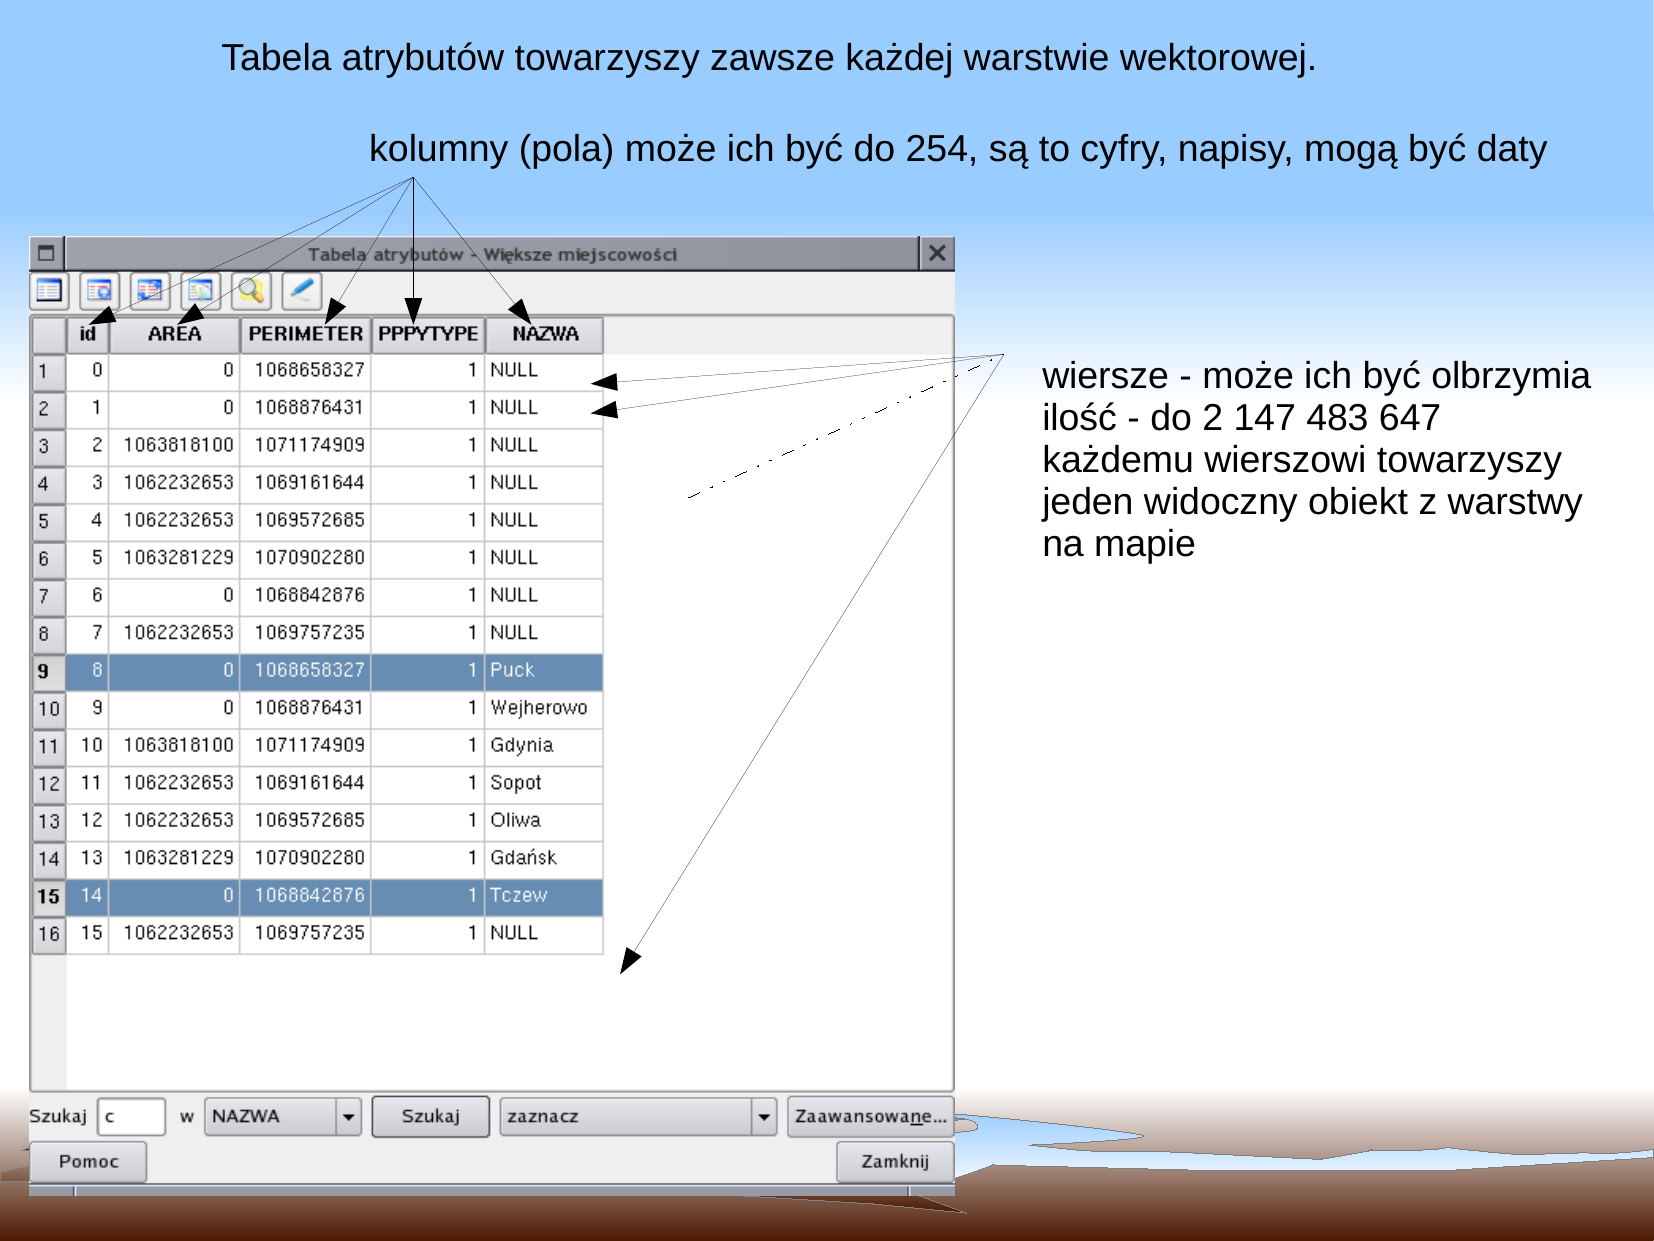

Tabela atrybutów towarzyszy zawsze każdej warstwie wektorowej.
kolumny (pola) może ich być do 254, są to cyfry, napisy, mogą być daty
wiersze - może ich być olbrzymia
ilość - do 2 147 483 647
każdemu wierszowi towarzyszy
jeden widoczny obiekt z warstwy
na mapie